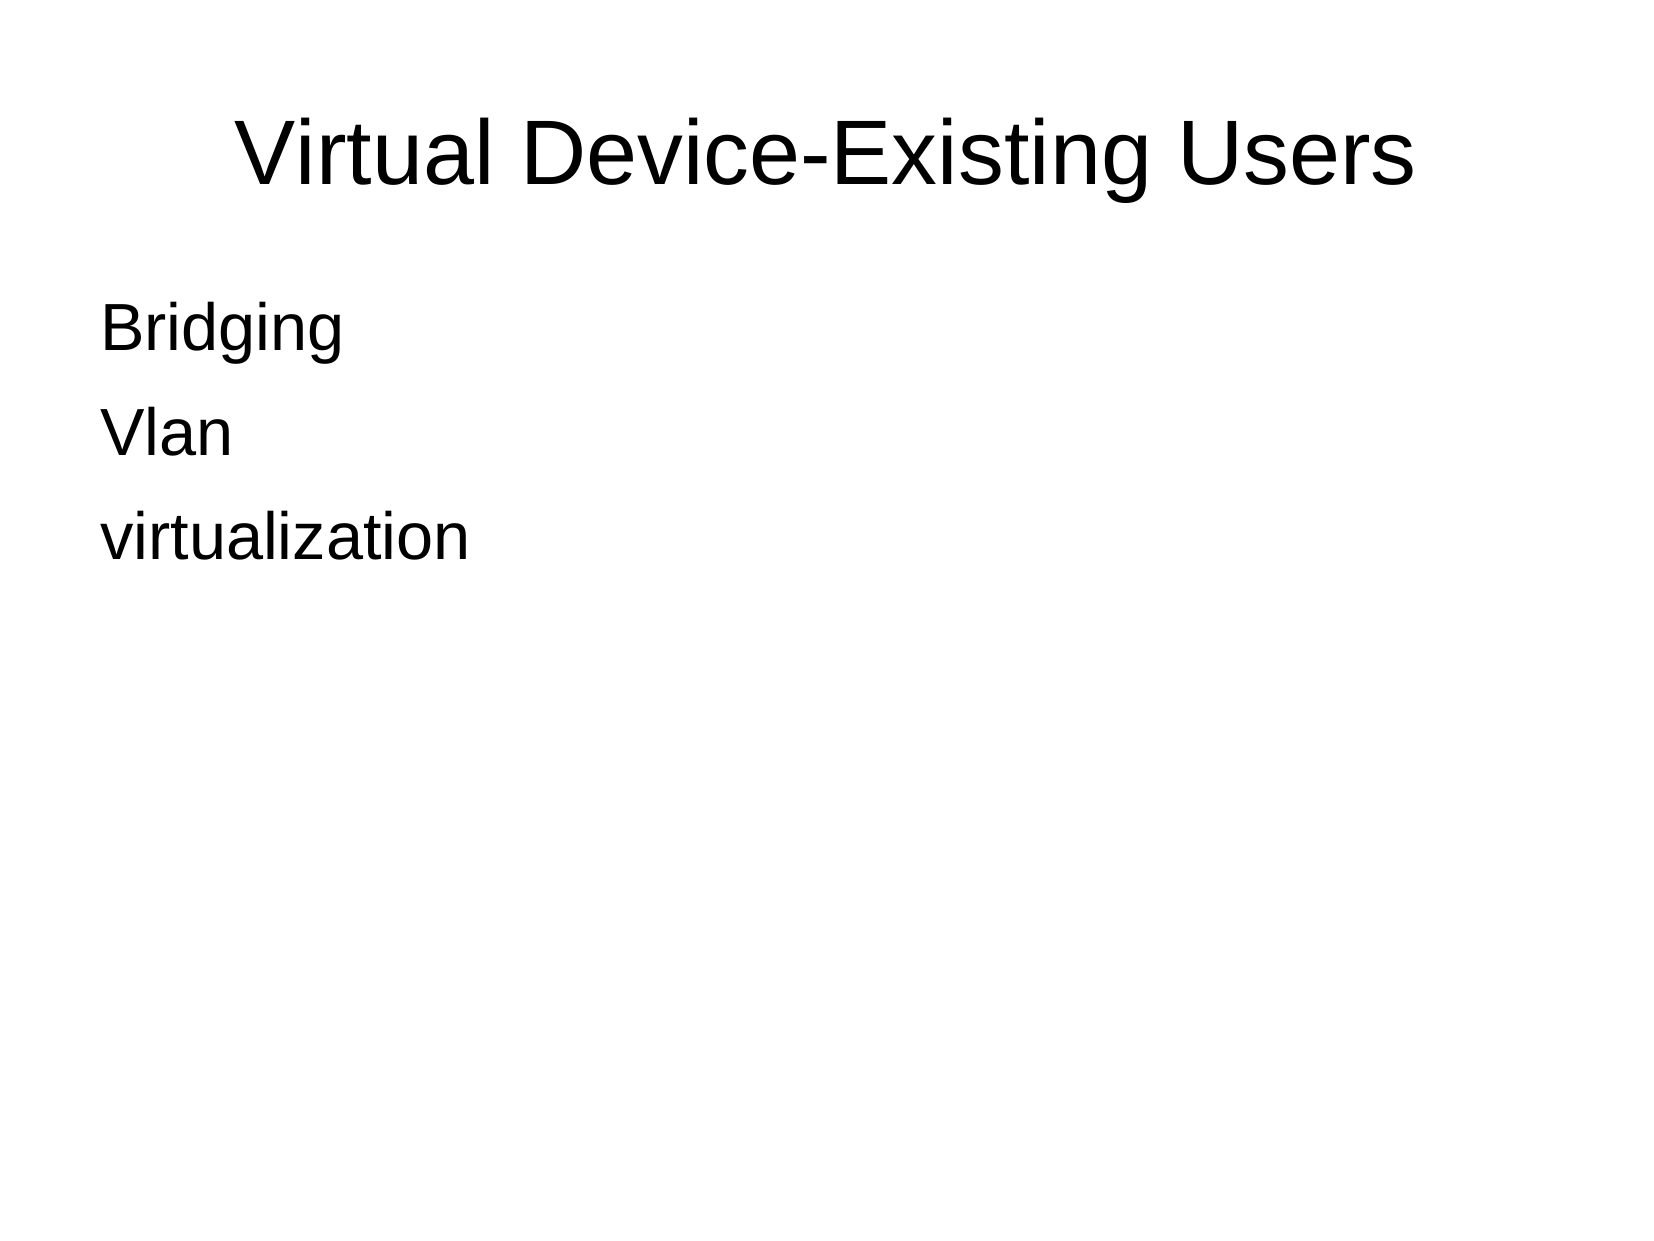

# Virtual Device-Existing Users
Bridging
Vlan
virtualization